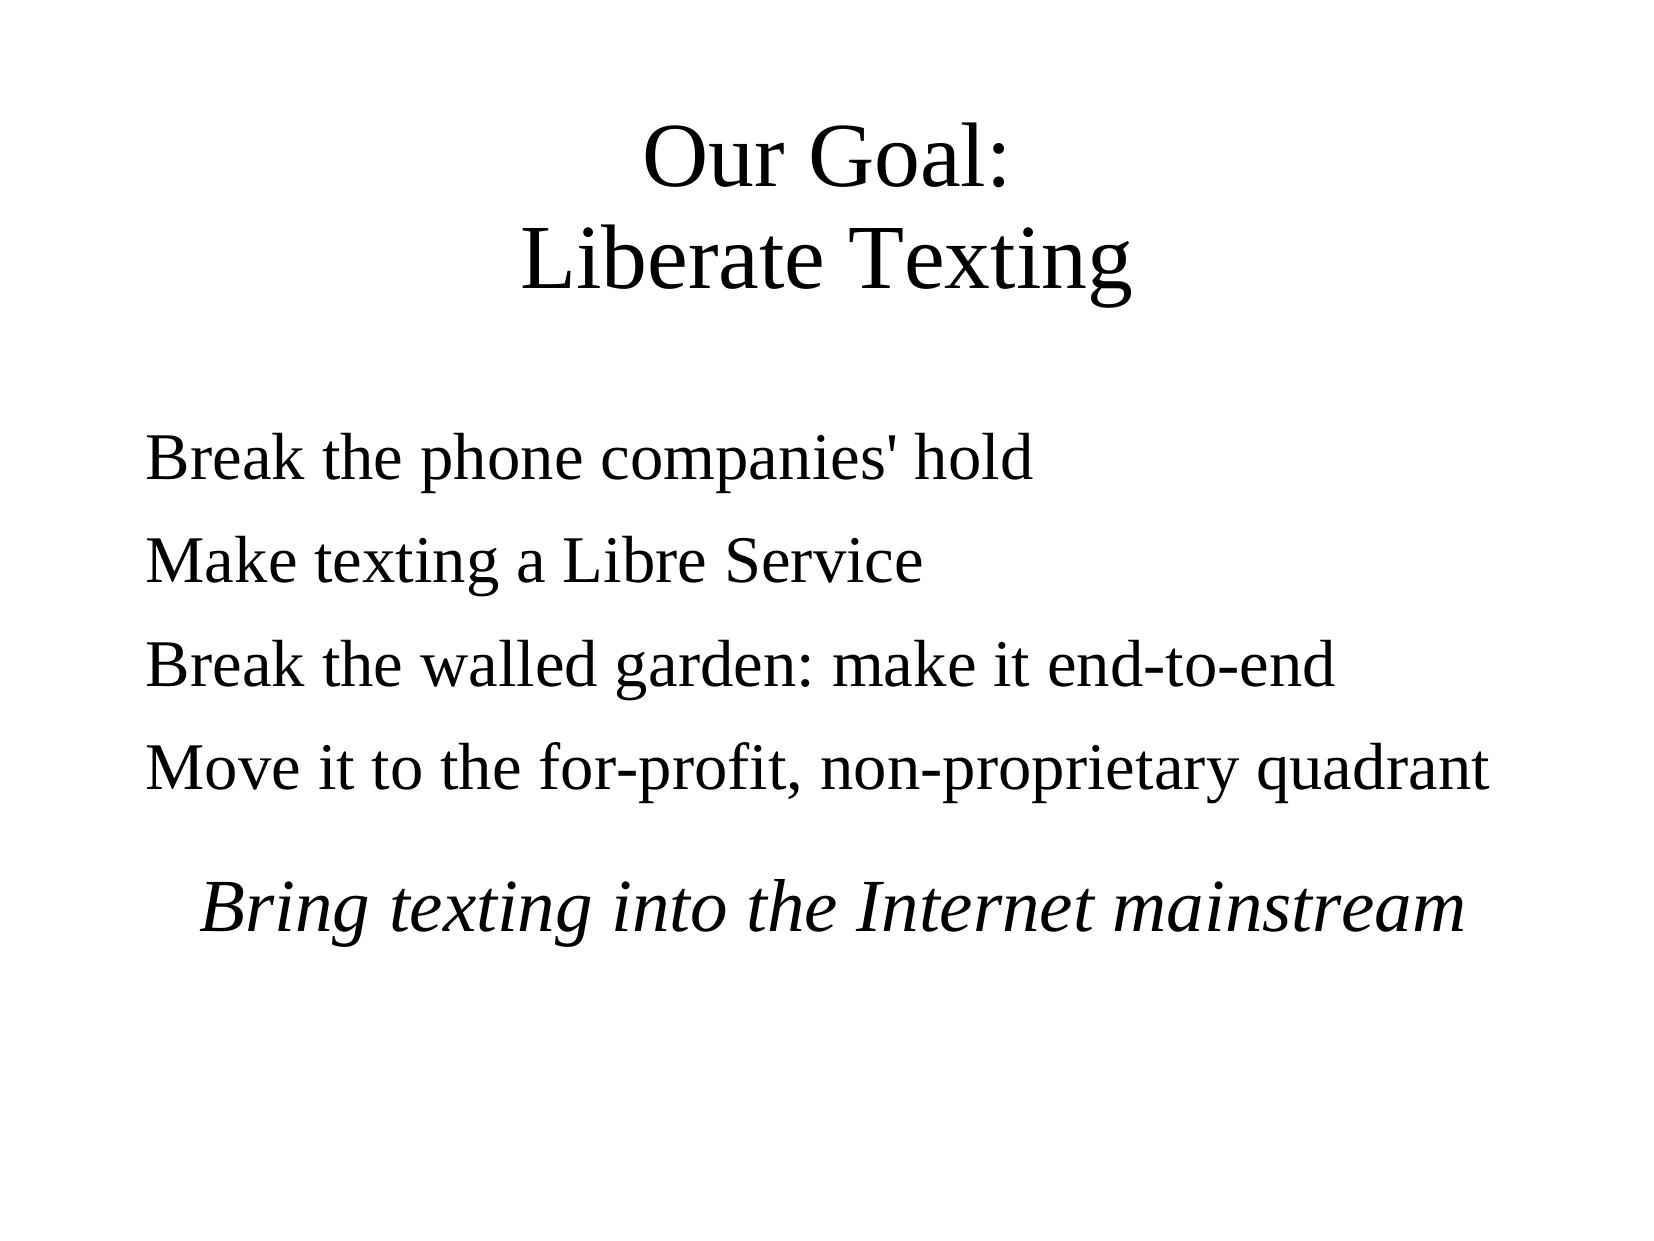

# Our Goal: Liberate Texting
Break the phone companies' hold
Make texting a Libre Service
Break the walled garden: make it end-to-end
Move it to the for-profit, non-proprietary quadrant
Bring texting into the Internet mainstream